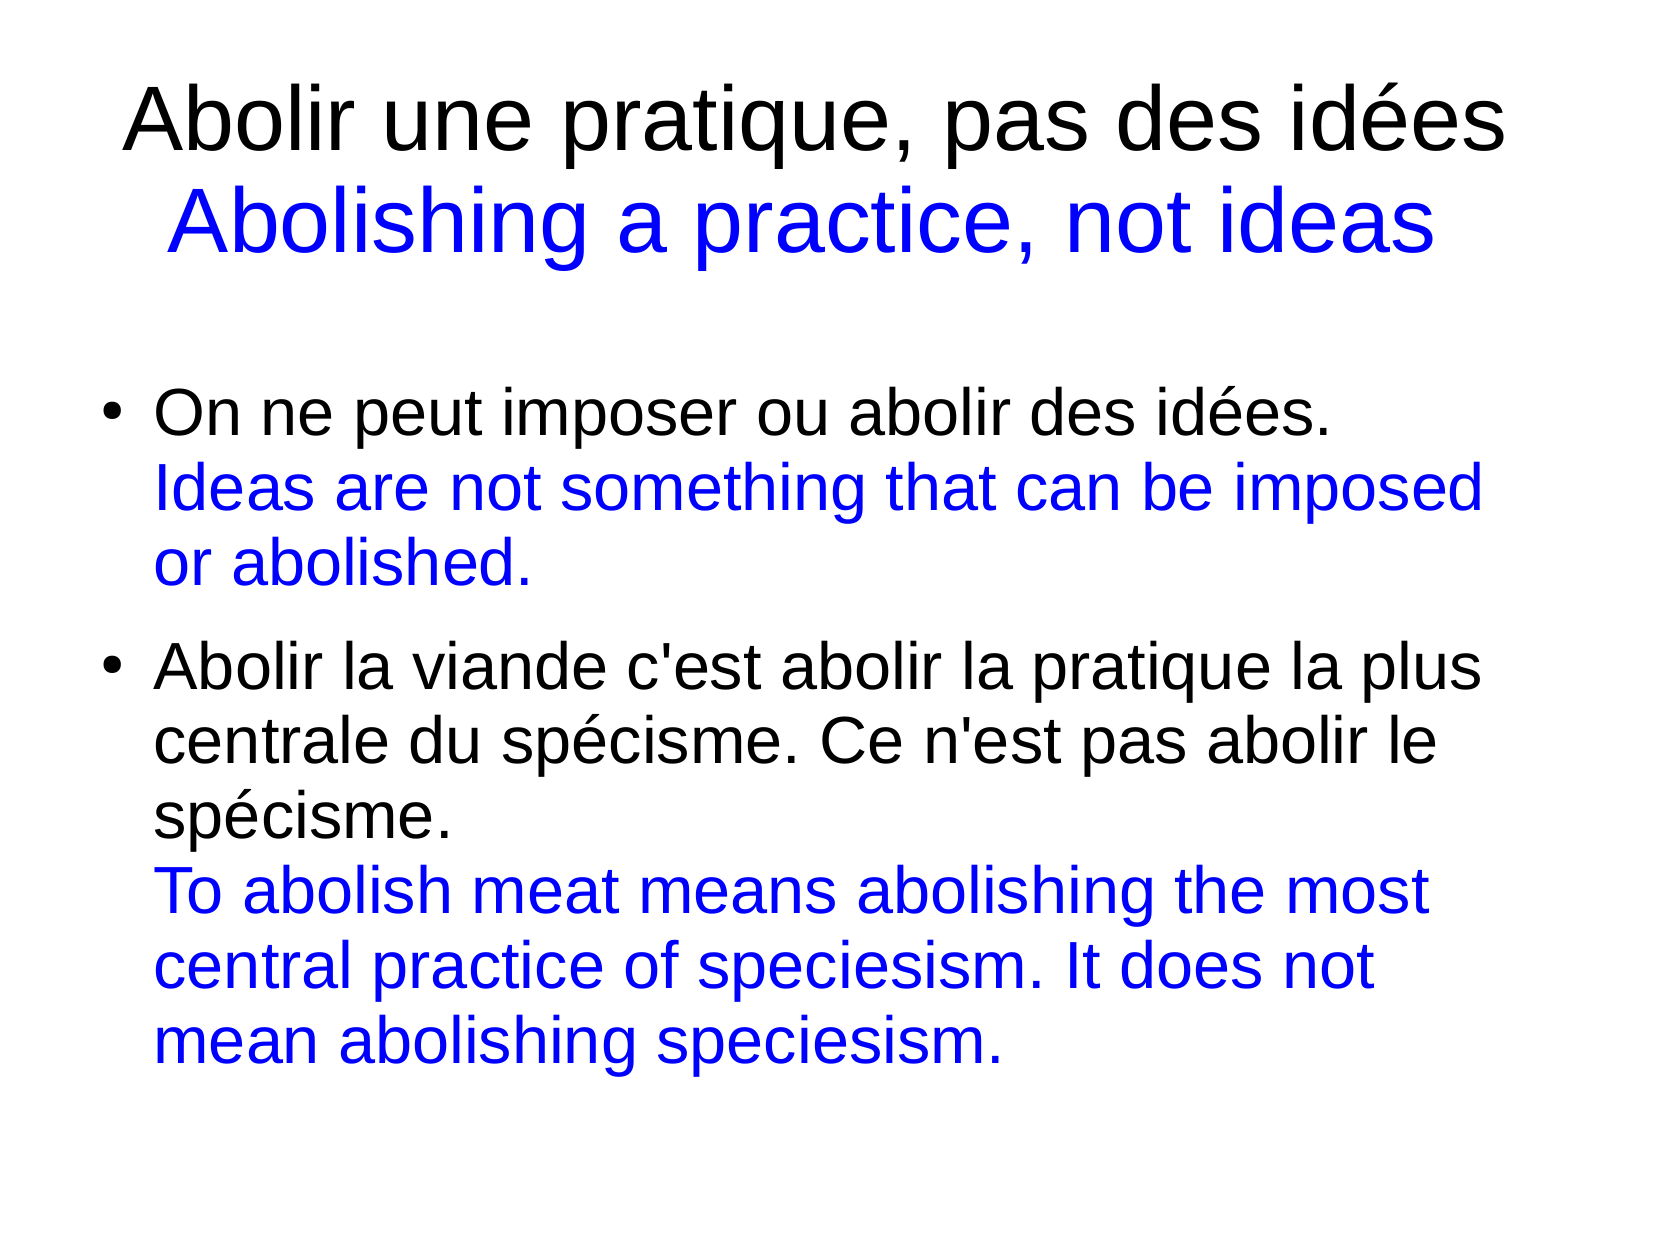

# Abolir une pratique, pas des idées Abolishing a practice, not ideas
On ne peut imposer ou abolir des idées.
Ideas are not something that can be imposed or abolished.
Abolir la viande c'est abolir la pratique la plus centrale du spécisme. Ce n'est pas abolir le spécisme.
To abolish meat means abolishing the most central practice of speciesism. It does not mean abolishing speciesism.